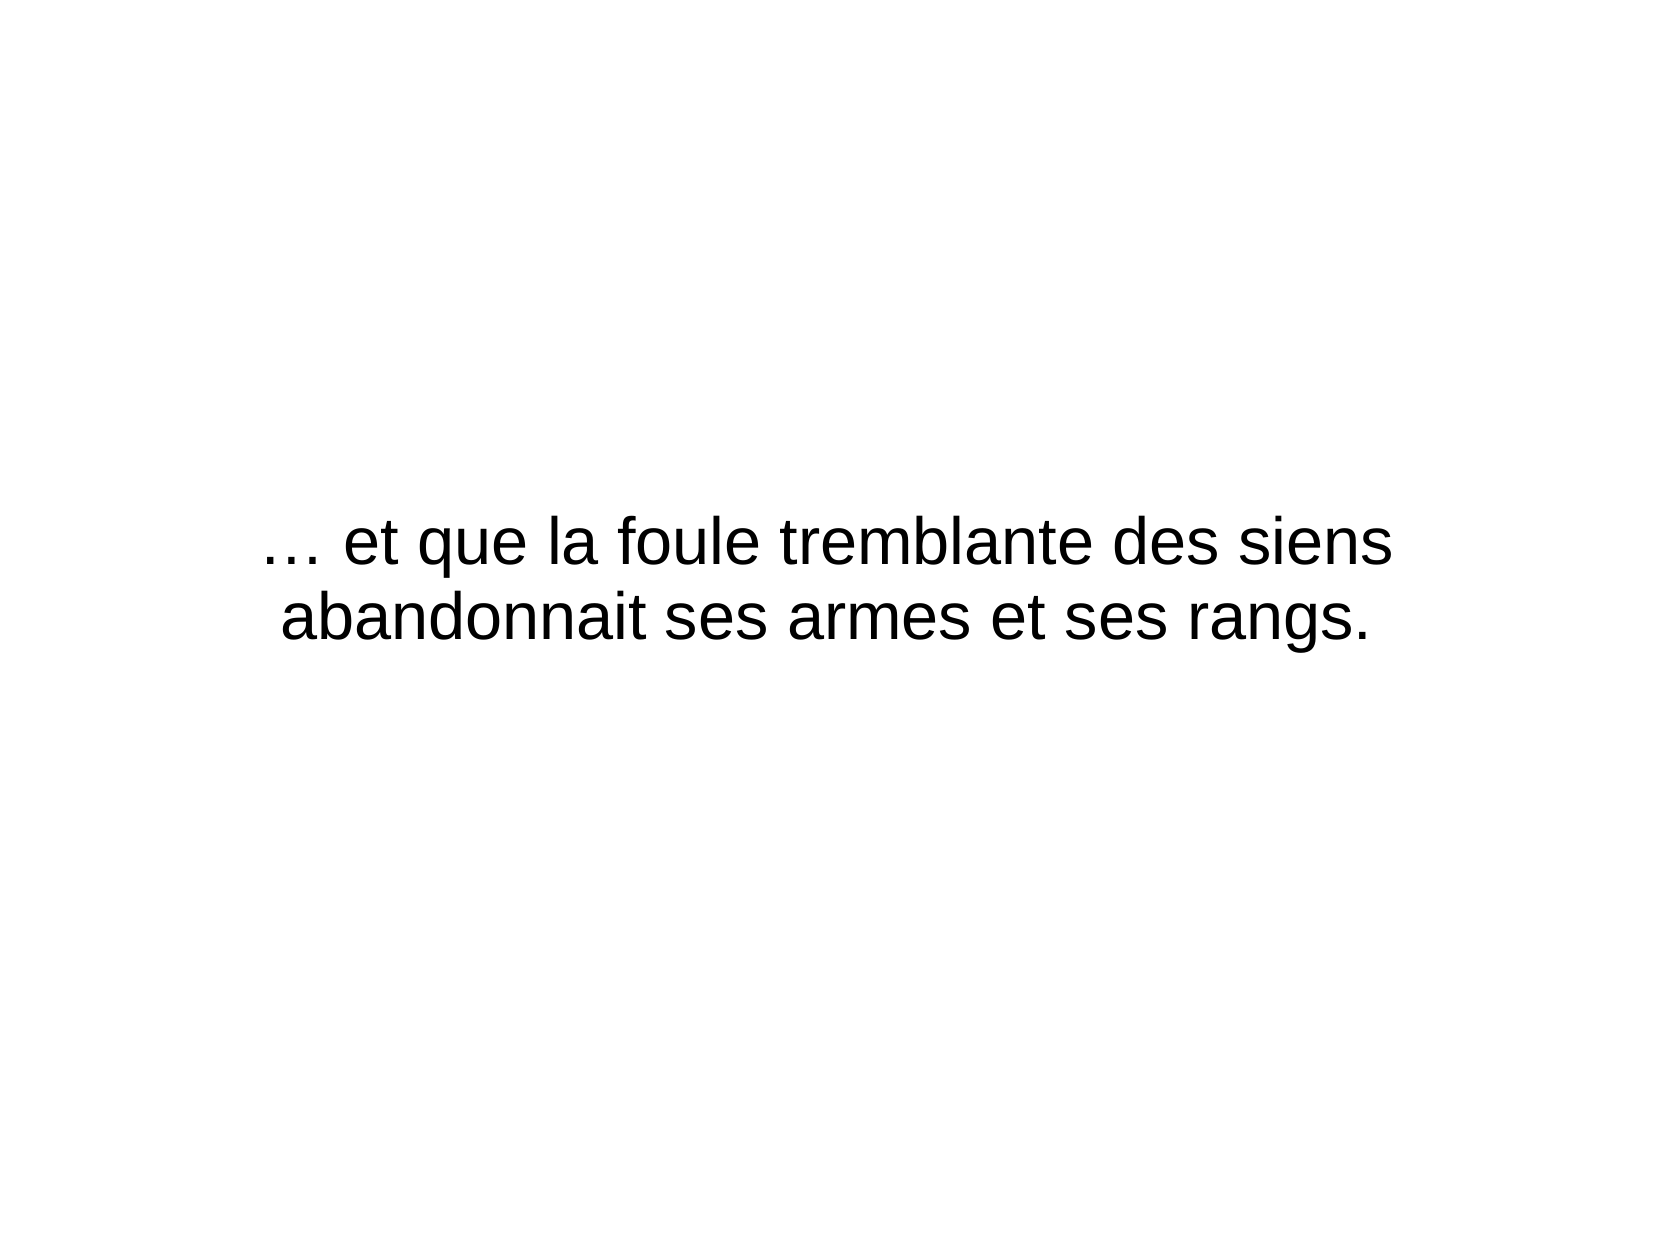

# … et que la foule tremblante des siens abandonnait ses armes et ses rangs.